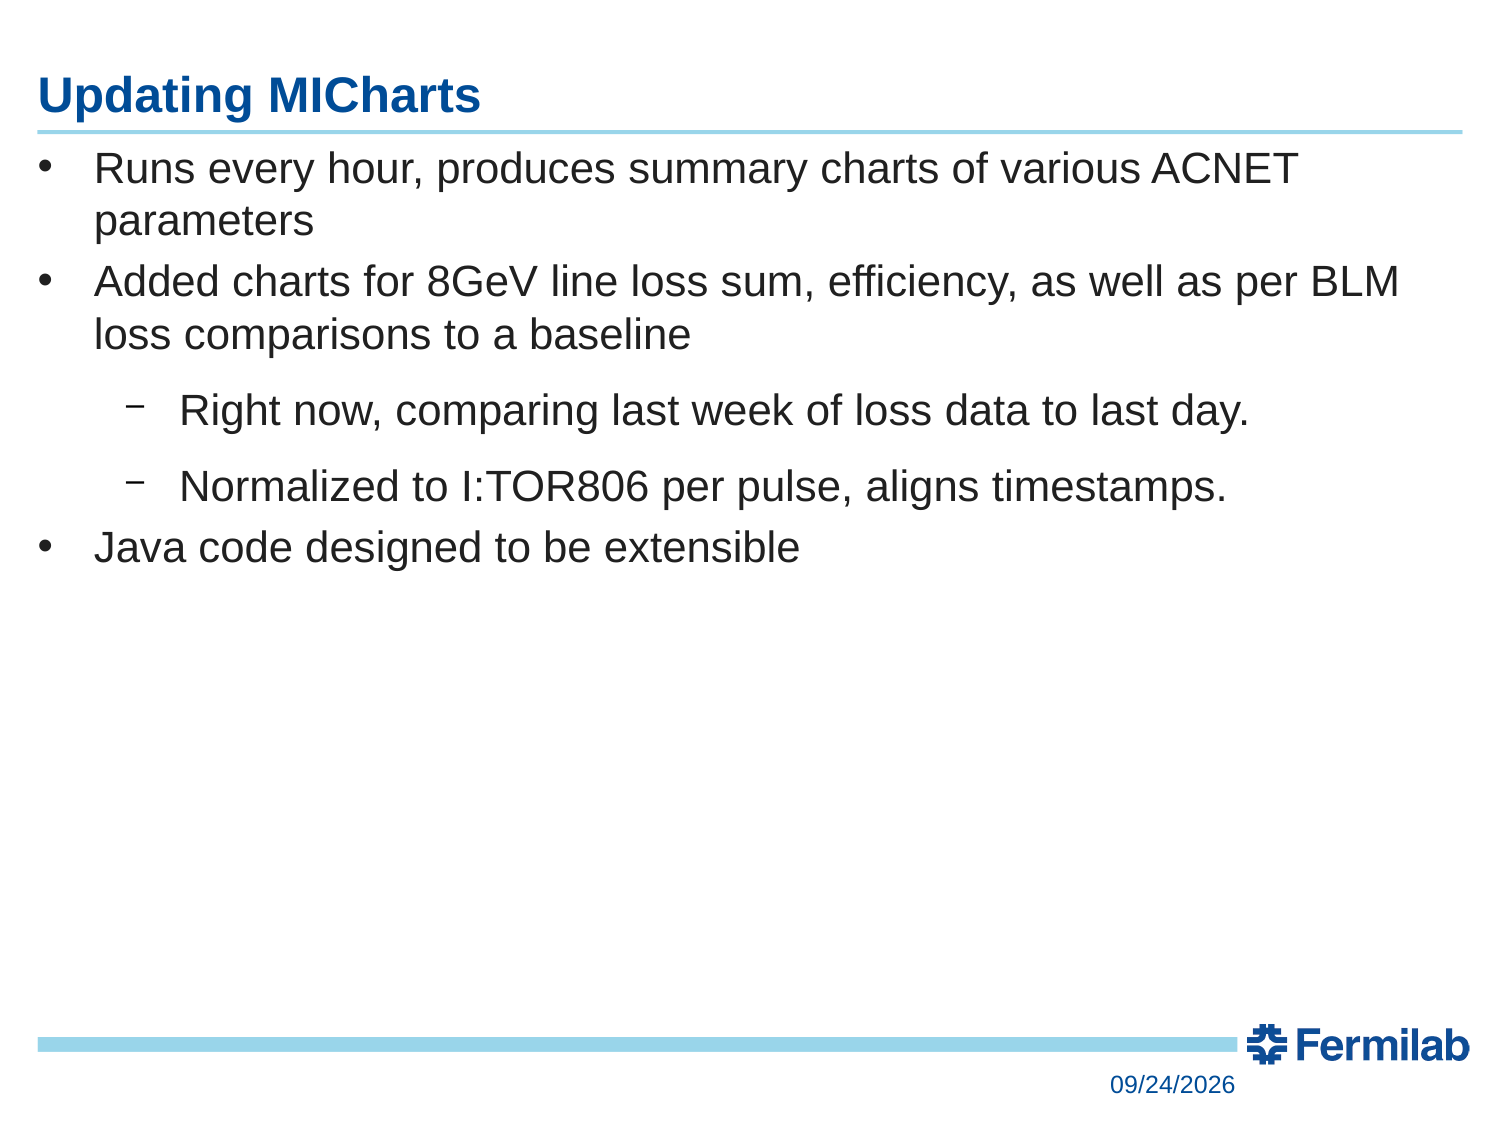

Updating MICharts
# Runs every hour, produces summary charts of various ACNET parameters
Added charts for 8GeV line loss sum, efficiency, as well as per BLM loss comparisons to a baseline
Right now, comparing last week of loss data to last day.
Normalized to I:TOR806 per pulse, aligns timestamps.
Java code designed to be extensible